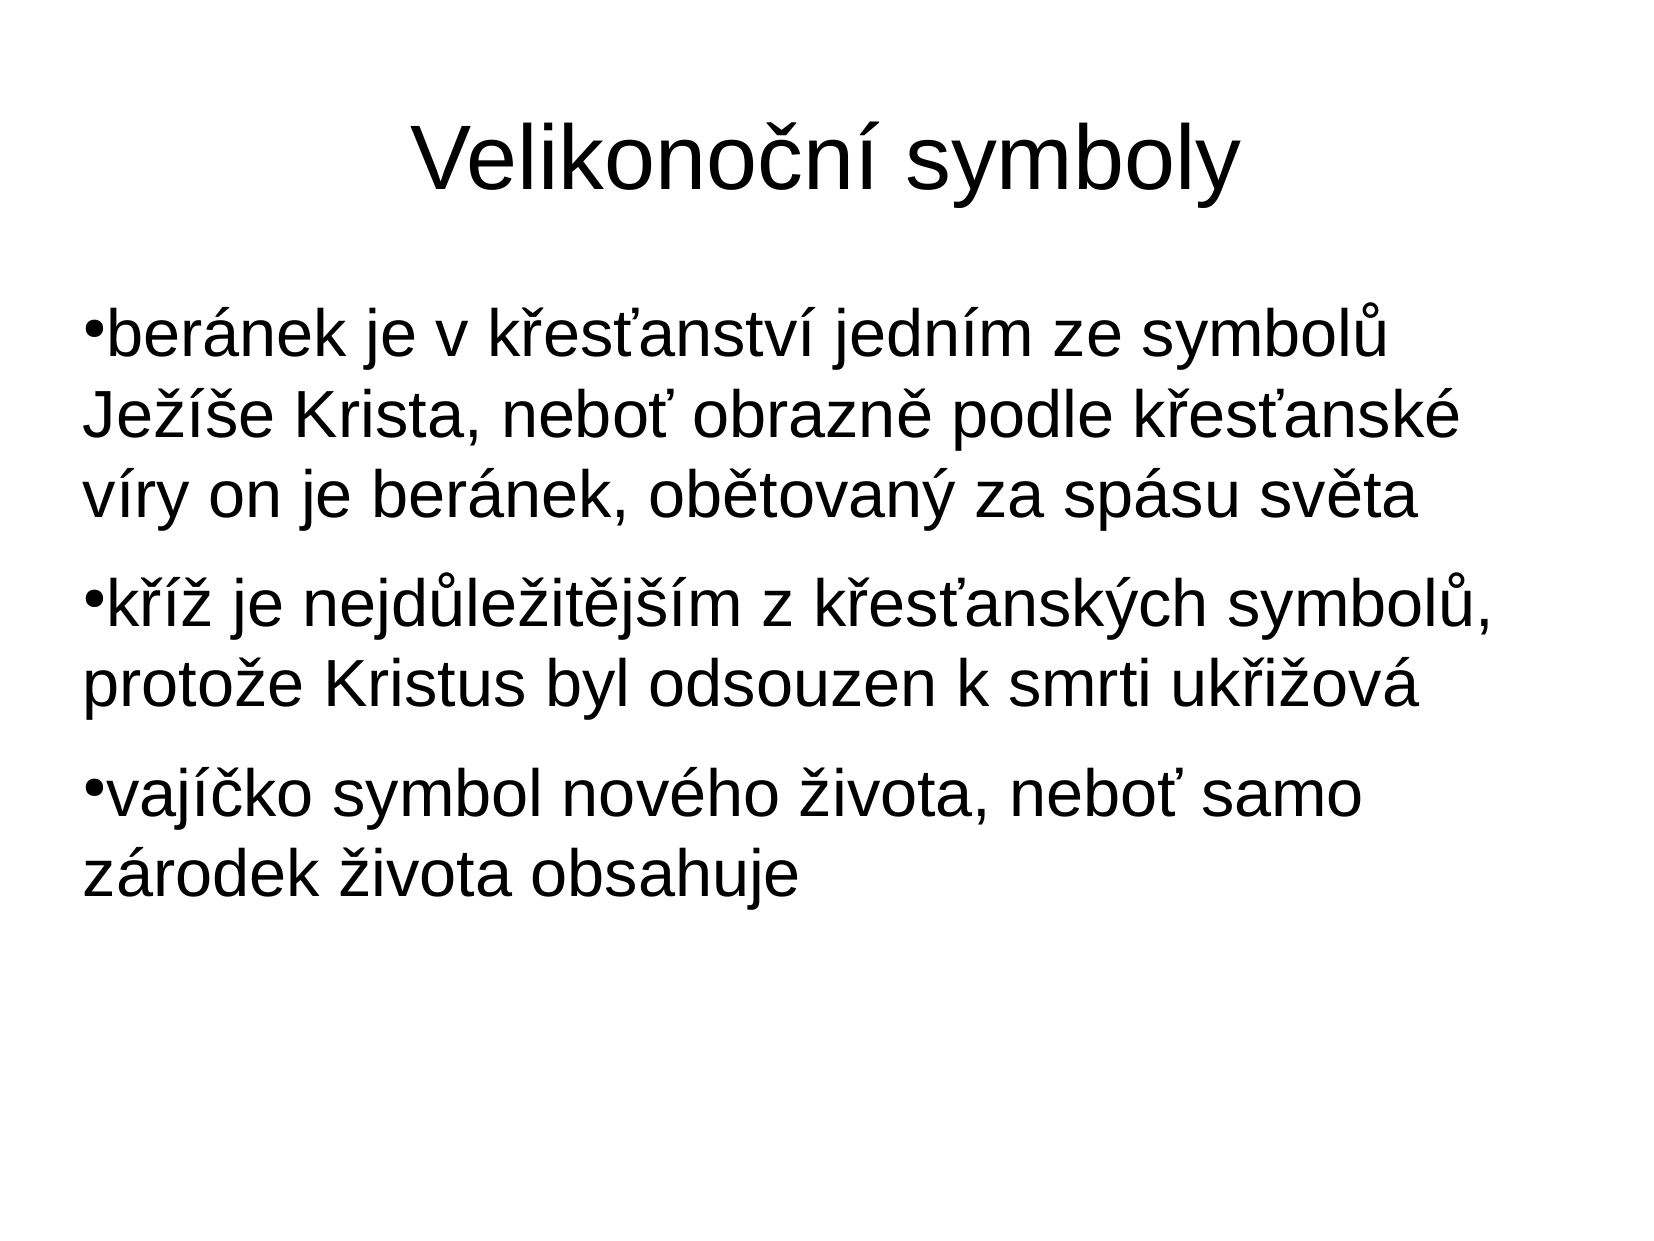

# Velikonoční symboly
beránek je v křesťanství jedním ze symbolů Ježíše Krista, neboť obrazně podle křesťanské víry on je beránek, obětovaný za spásu světa
kříž je nejdůležitějším z křesťanských symbolů, protože Kristus byl odsouzen k smrti ukřižová
vajíčko symbol nového života, neboť samo zárodek života obsahuje